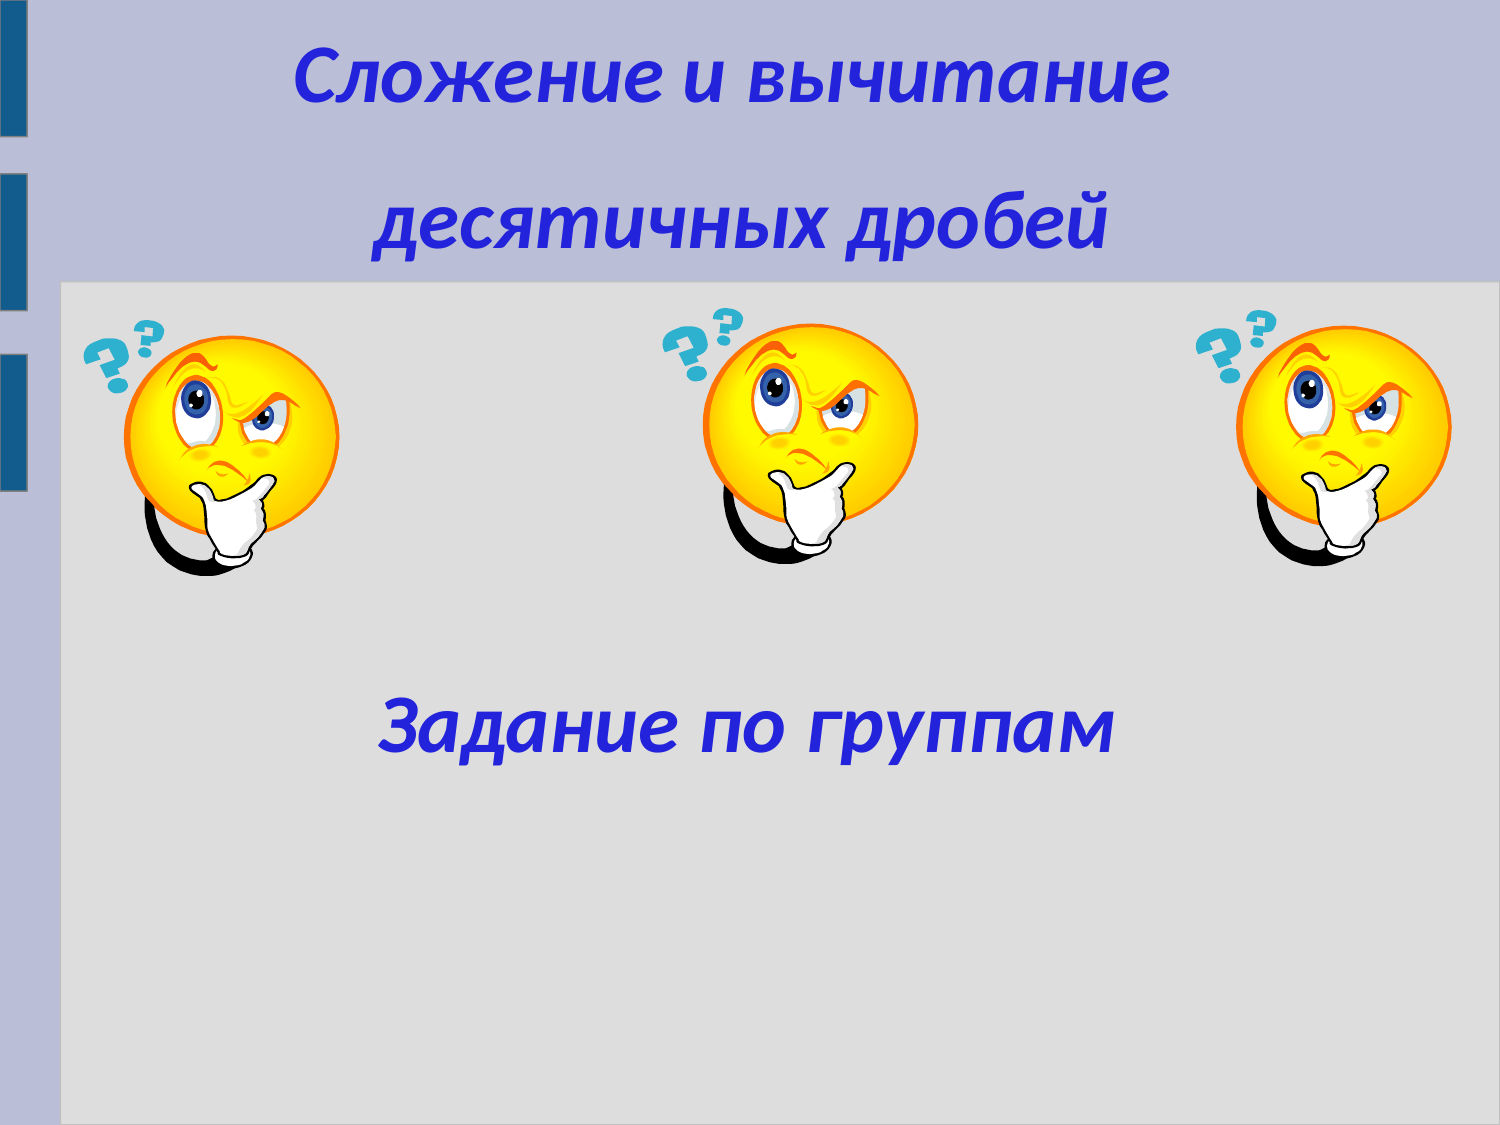

Сложение и вычитание
десятичных дробей
Задание по группам